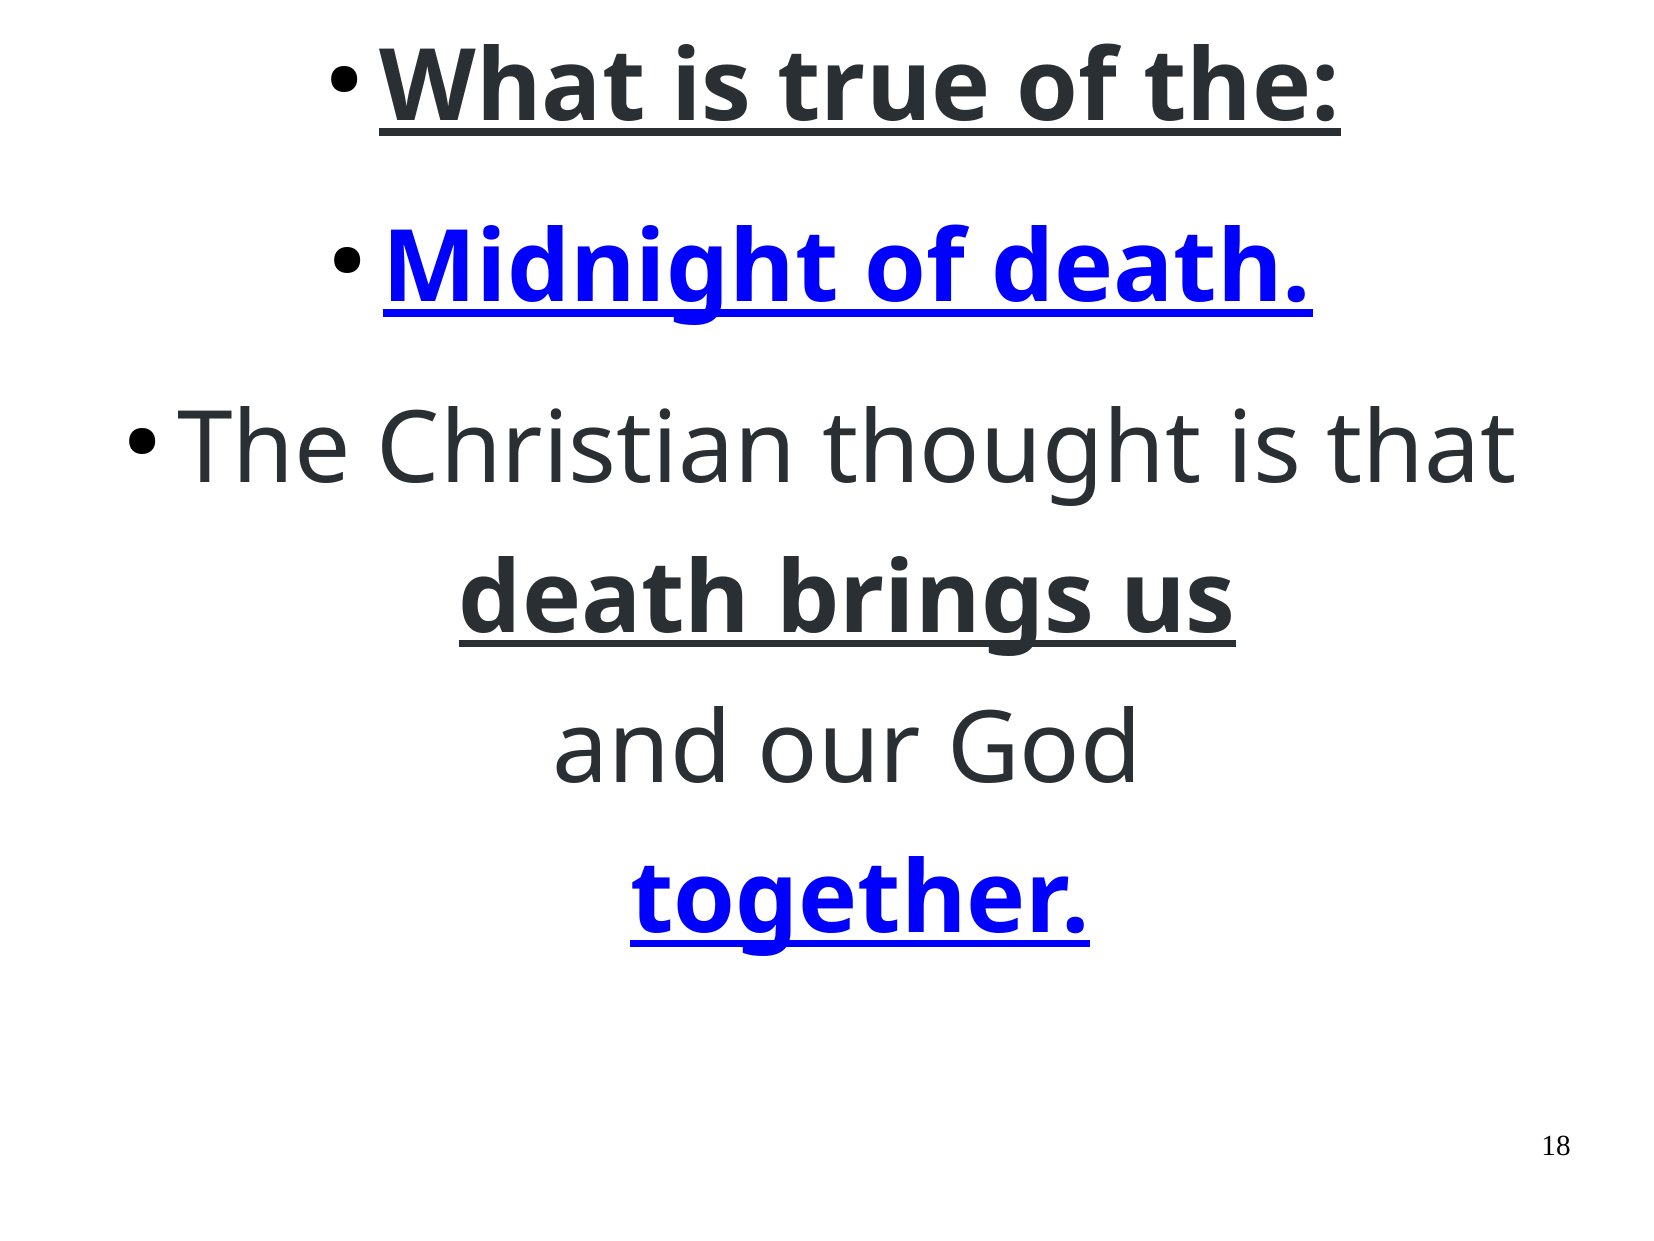

# What is true of the:
Midnight of death.
The Christian thought is that
death brings us
and our God
together.
18